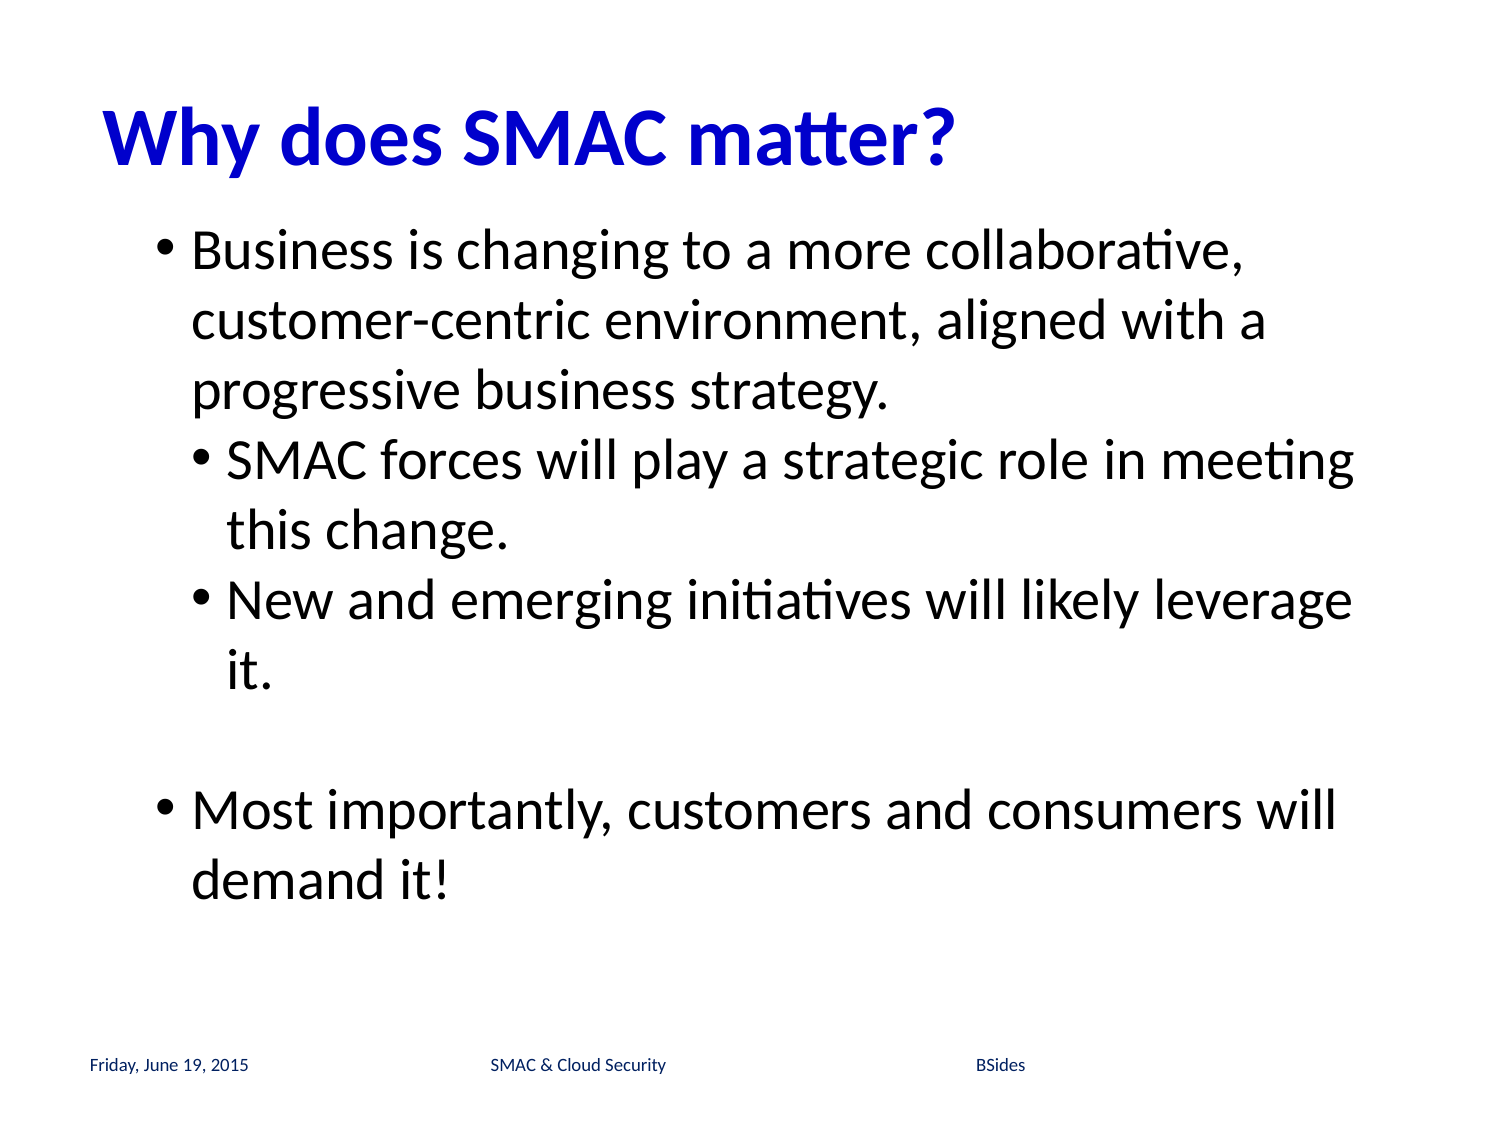

Why does SMAC matter?
Business is changing to a more collaborative, customer-centric environment, aligned with a progressive business strategy.
SMAC forces will play a strategic role in meeting this change.
New and emerging initiatives will likely leverage it.
Most importantly, customers and consumers will demand it!
Friday, June 19, 2015 SMAC & Cloud Security BSides